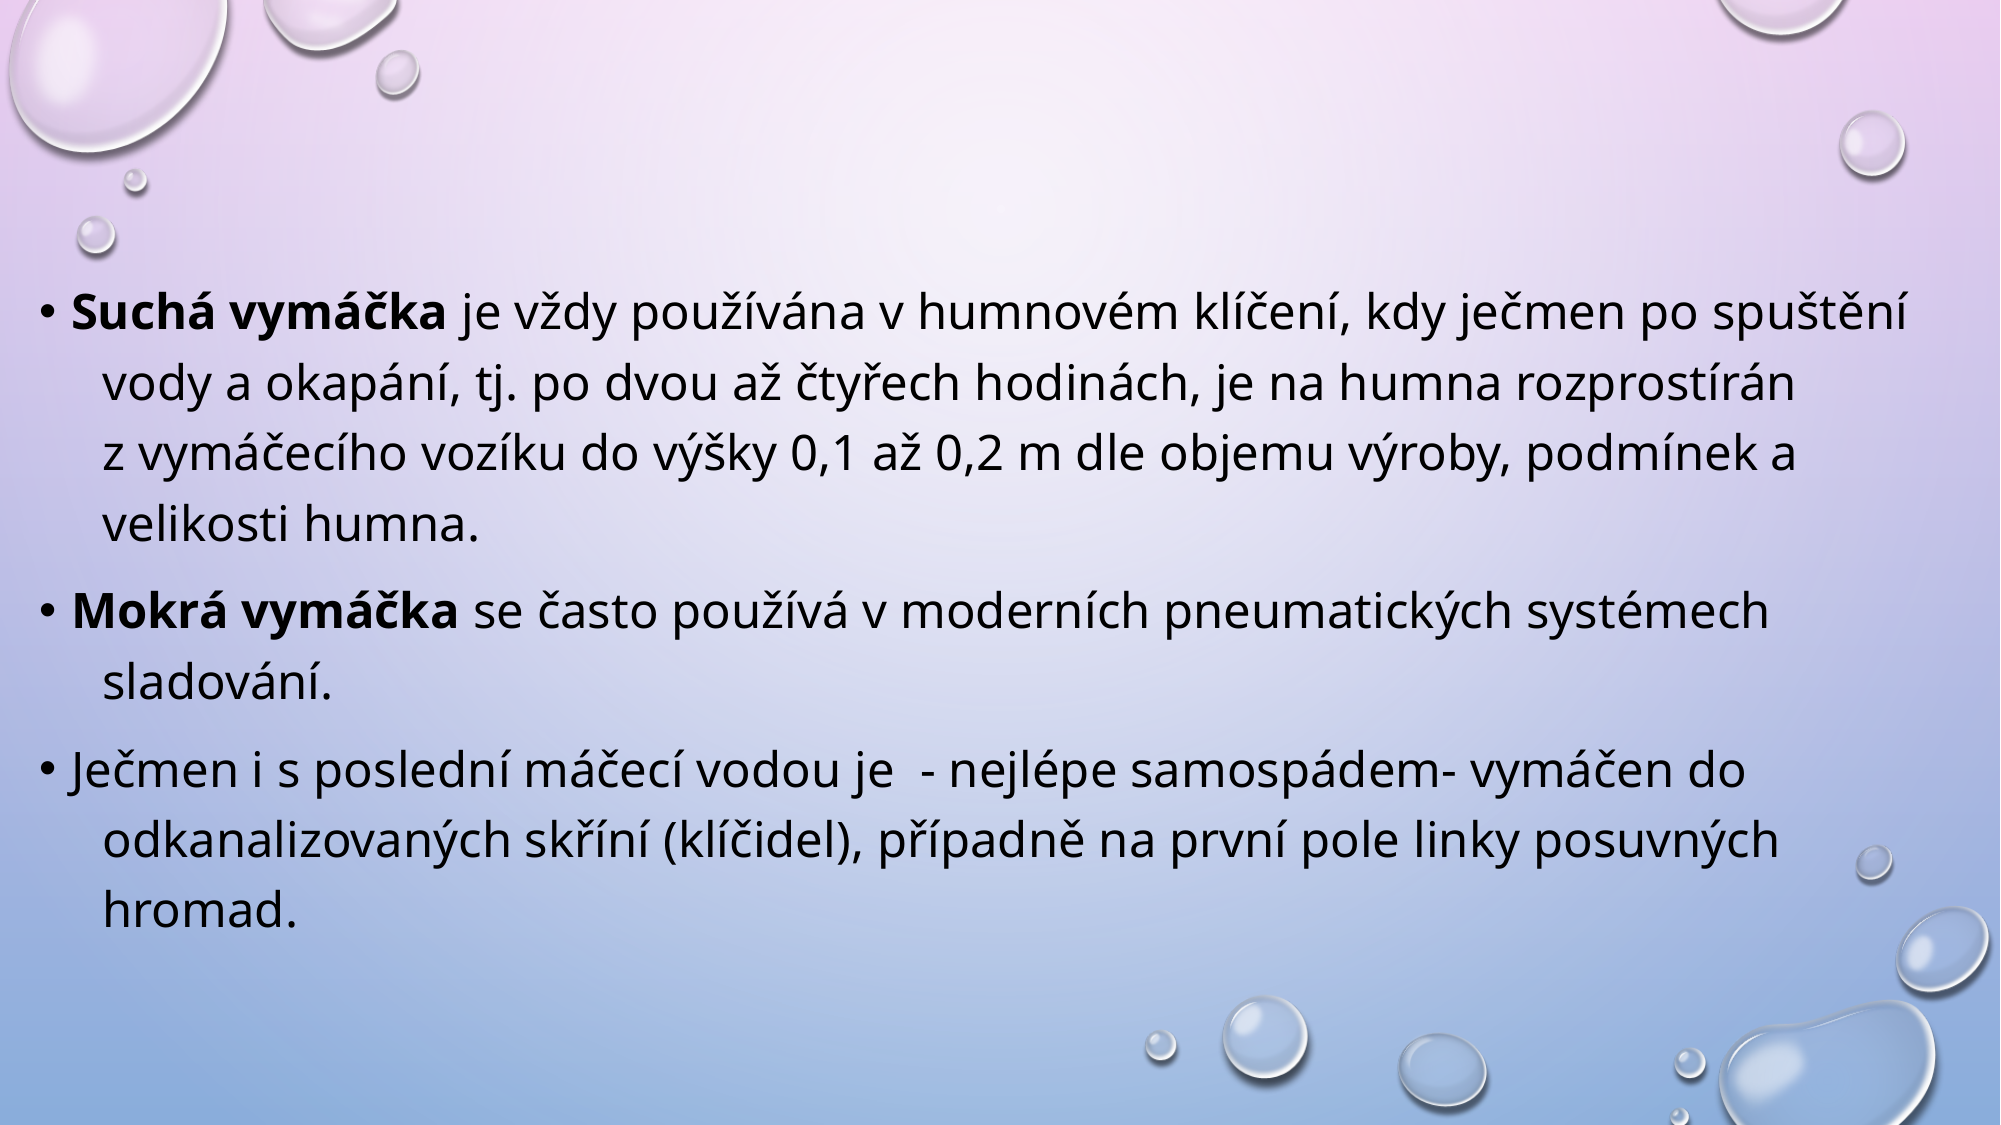

#
Suchá vymáčka je vždy používána v humnovém klíčení, kdy ječmen po spuštění vody a okapání, tj. po dvou až čtyřech hodinách, je na humna rozprostírán z vymáčecího vozíku do výšky 0,1 až 0,2 m dle objemu výroby, podmínek a velikosti humna.
Mokrá vymáčka se často používá v moderních pneumatických systémech sladování.
Ječmen i s poslední máčecí vodou je - nejlépe samospádem- vymáčen do odkanalizovaných skříní (klíčidel), případně na první pole linky posuvných hromad.